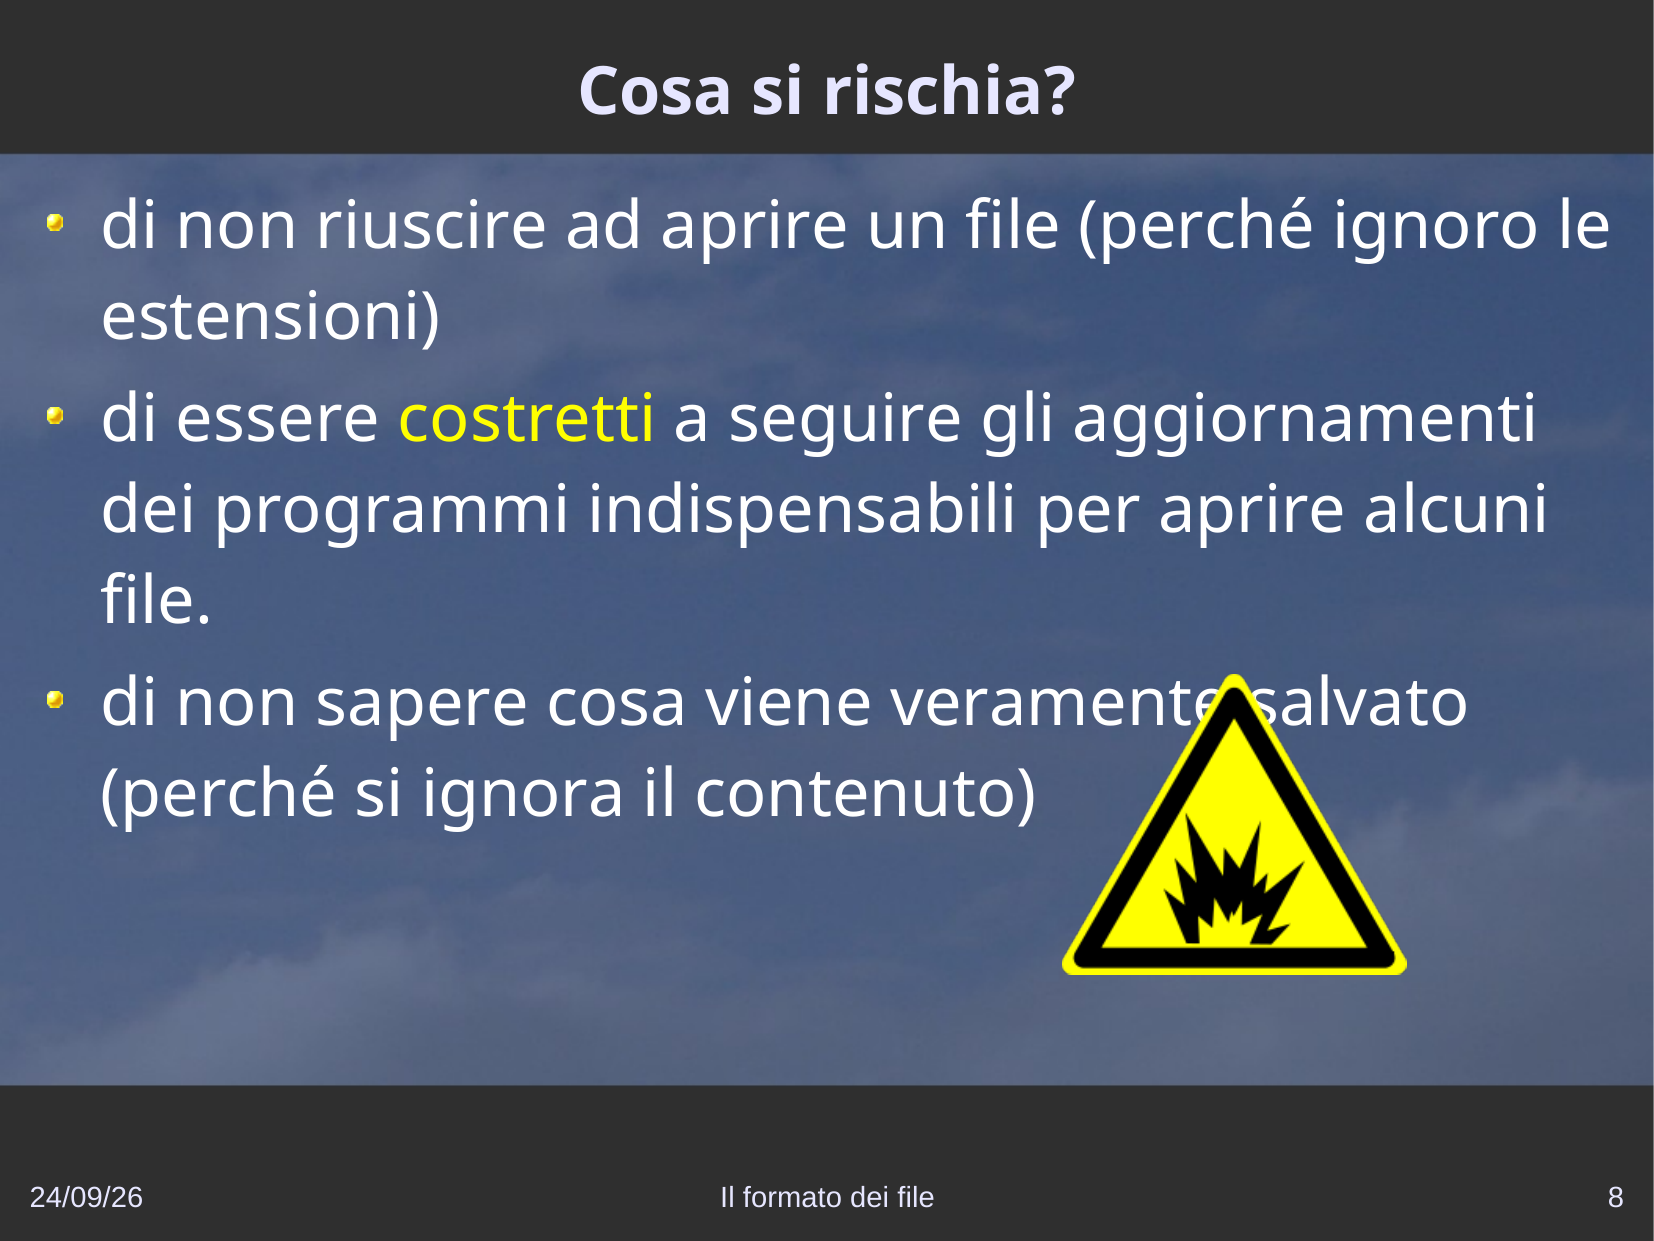

# Cosa si rischia?
di non riuscire ad aprire un file (perché ignoro le estensioni)
di essere costretti a seguire gli aggiornamenti dei programmi indispensabili per aprire alcuni file.
di non sapere cosa viene veramente salvato (perché si ignora il contenuto)
Il formato dei file
8